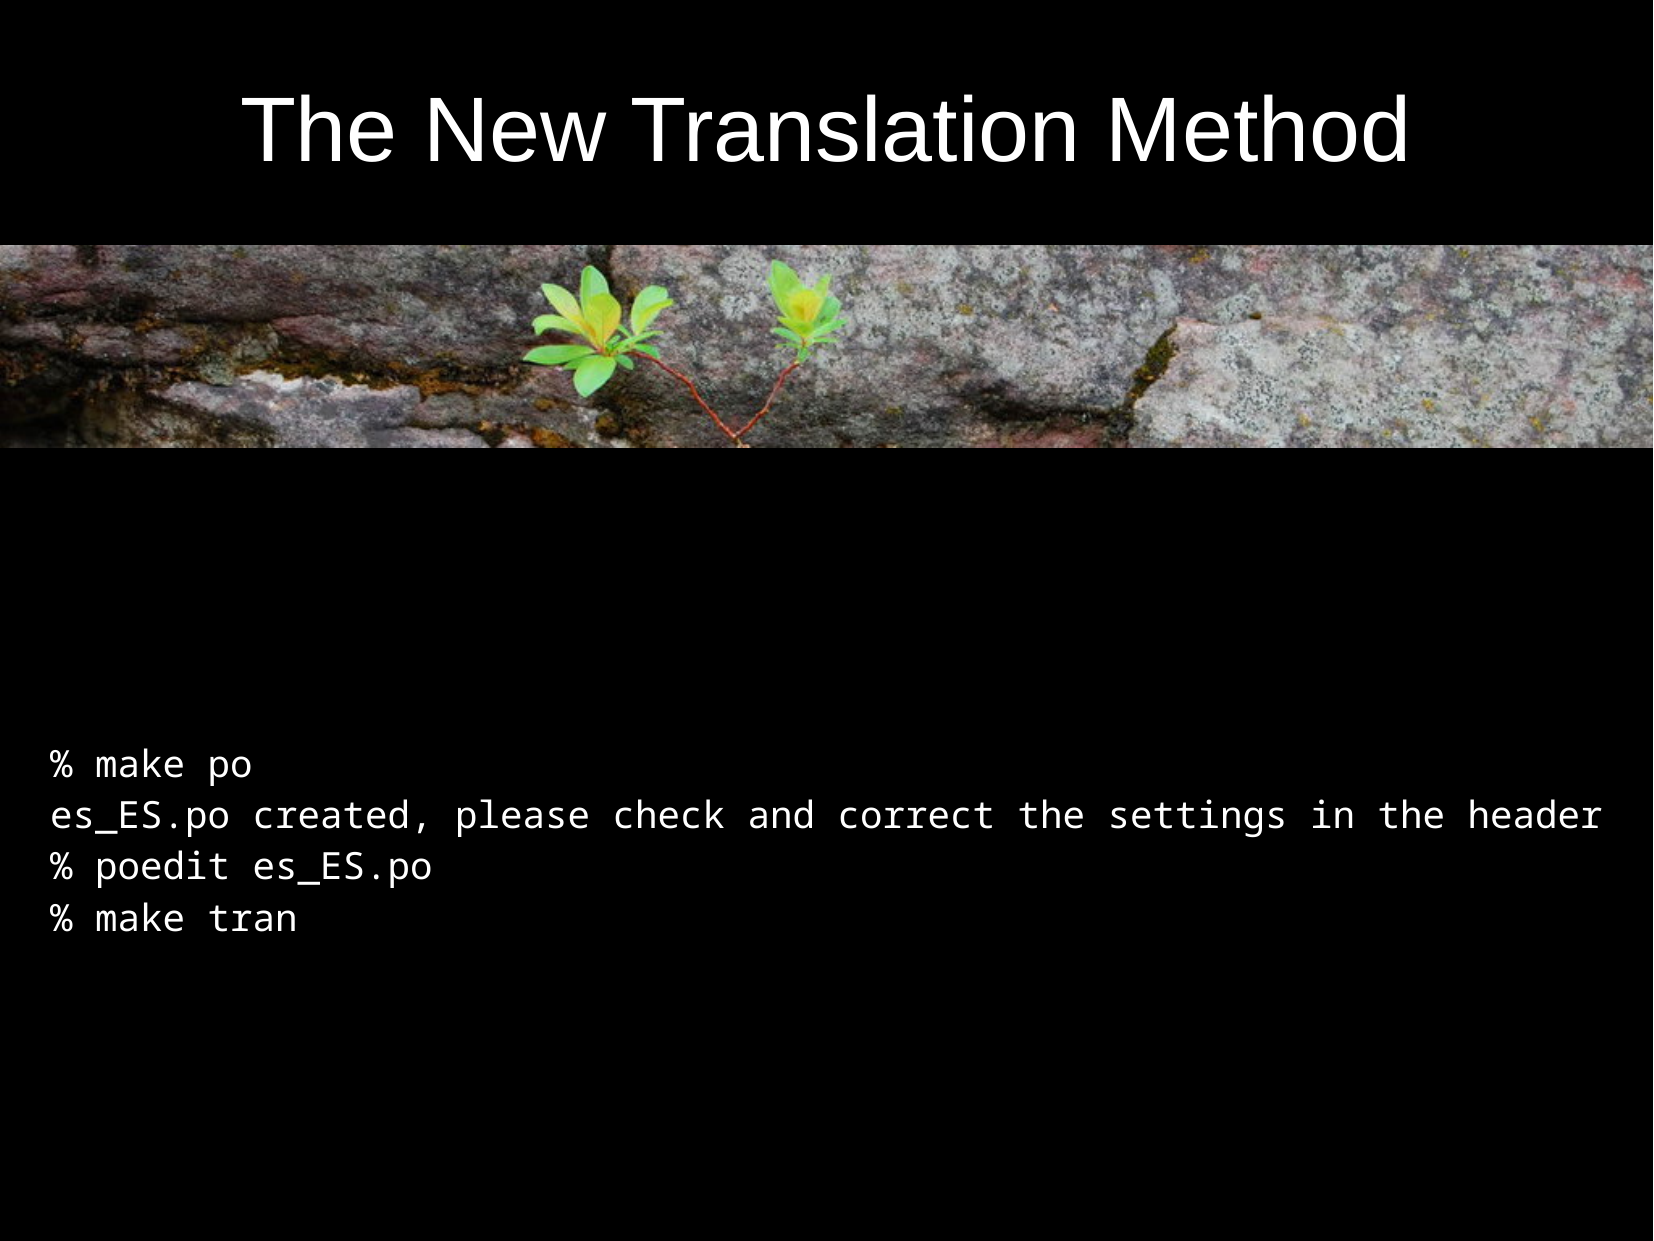

# The New Translation Method
% make po
es_ES.po created, please check and correct the settings in the header
% poedit es_ES.po
% make tran